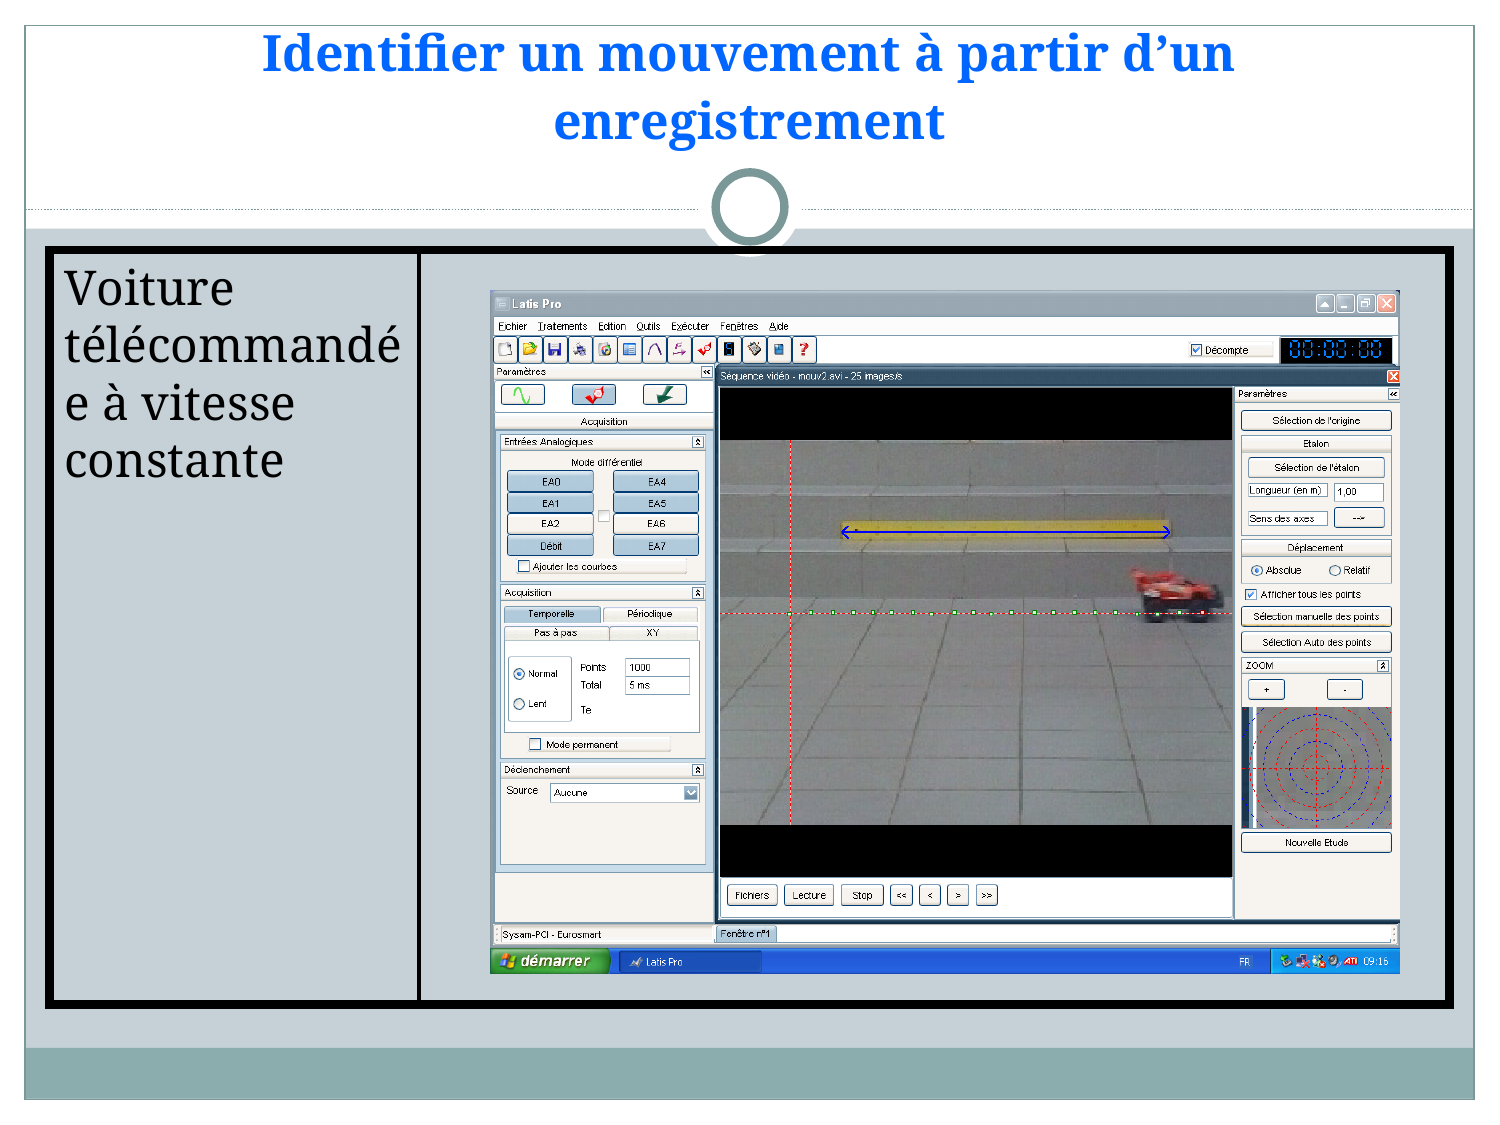

# Identifier un mouvement à partir d’un enregistrement
| Voiture télécommandée à vitesse constante | |
| --- | --- |